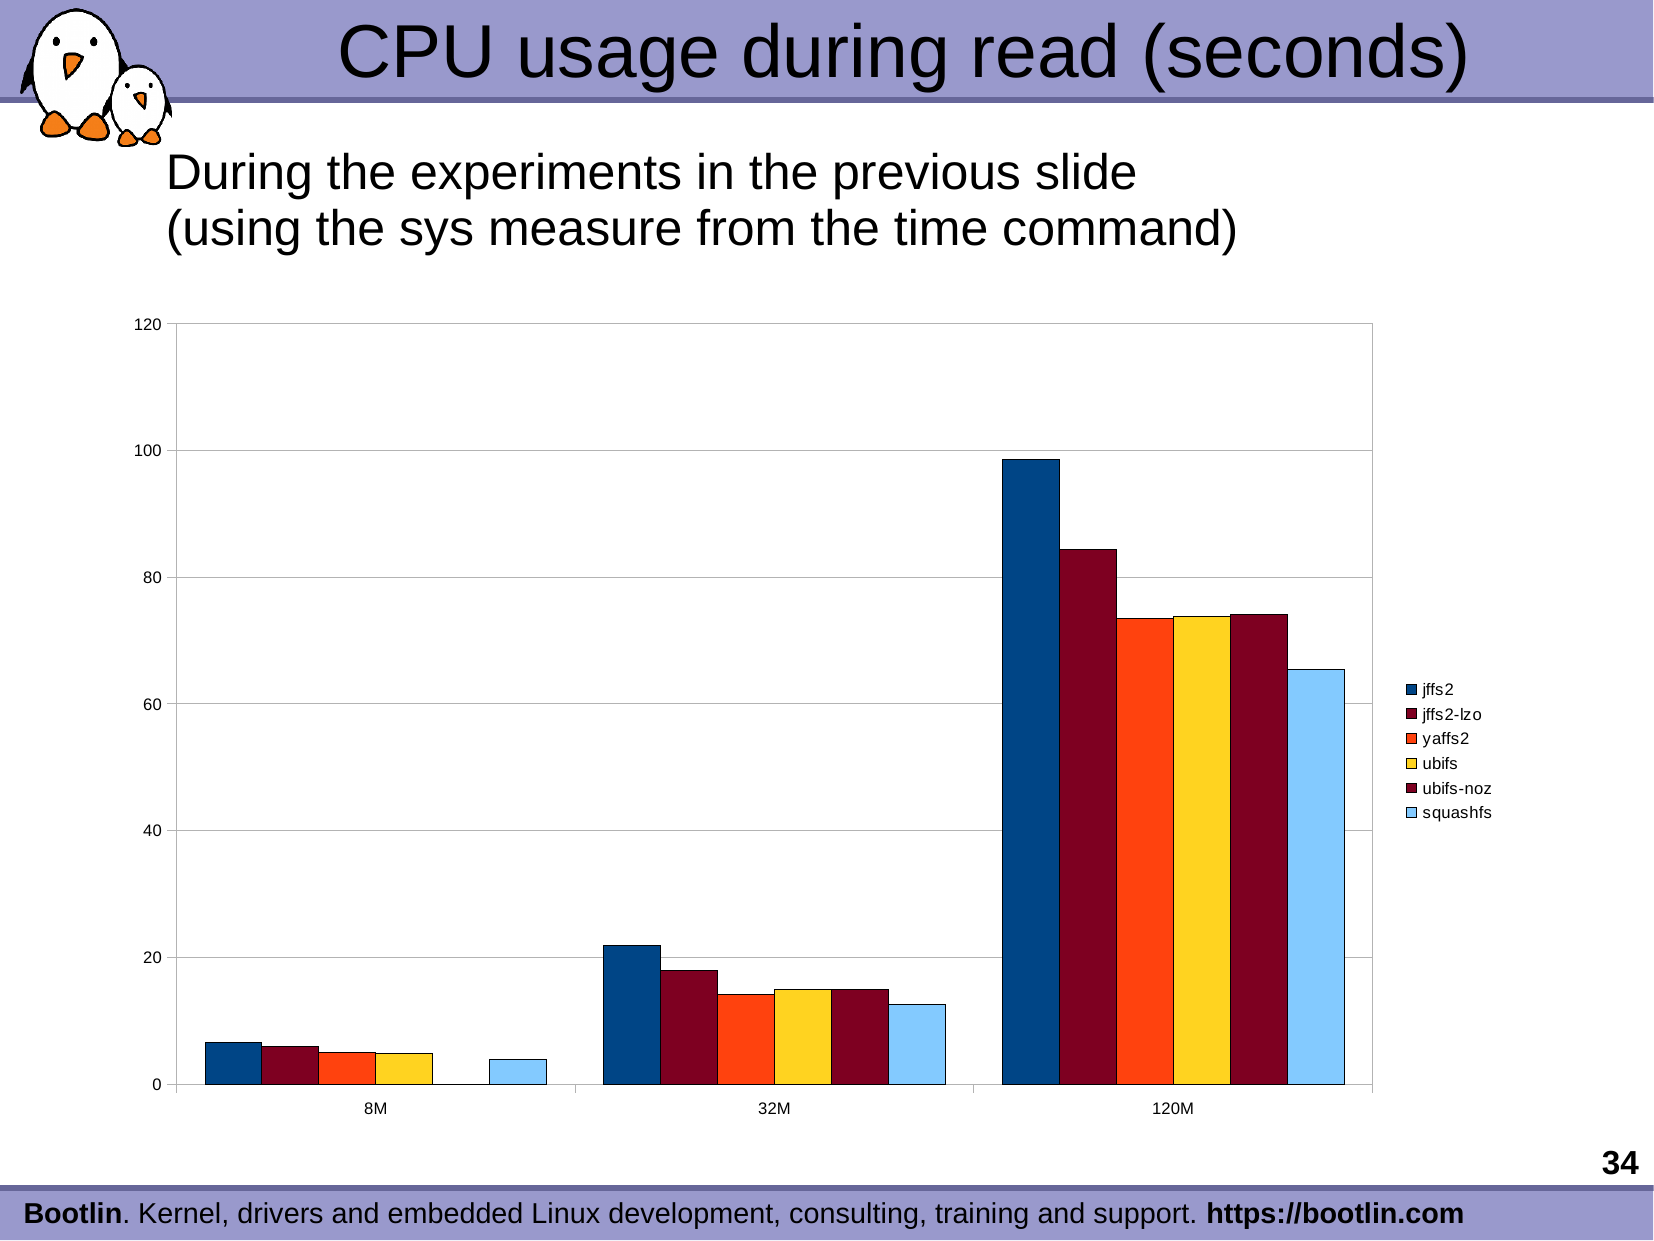

# CPU usage during read (seconds)
During the experiments in the previous slide
(using the sys measure from the time command)
### Chart
| Category | jffs2 | jffs2-lzo | yaffs2 | ubifs | ubifs-noz | squashfs |
|---|---|---|---|---|---|---|
| 8M | 6.55 | 5.96 | 4.93 | 4.88 | 0.0 | 3.84 |
| 32M | 21.86 | 17.92 | 14.2 | 14.96 | 14.91 | 12.54 |
| 120M | 98.51 | 84.31 | 73.5 | 73.75 | 74.11 | 65.48 |